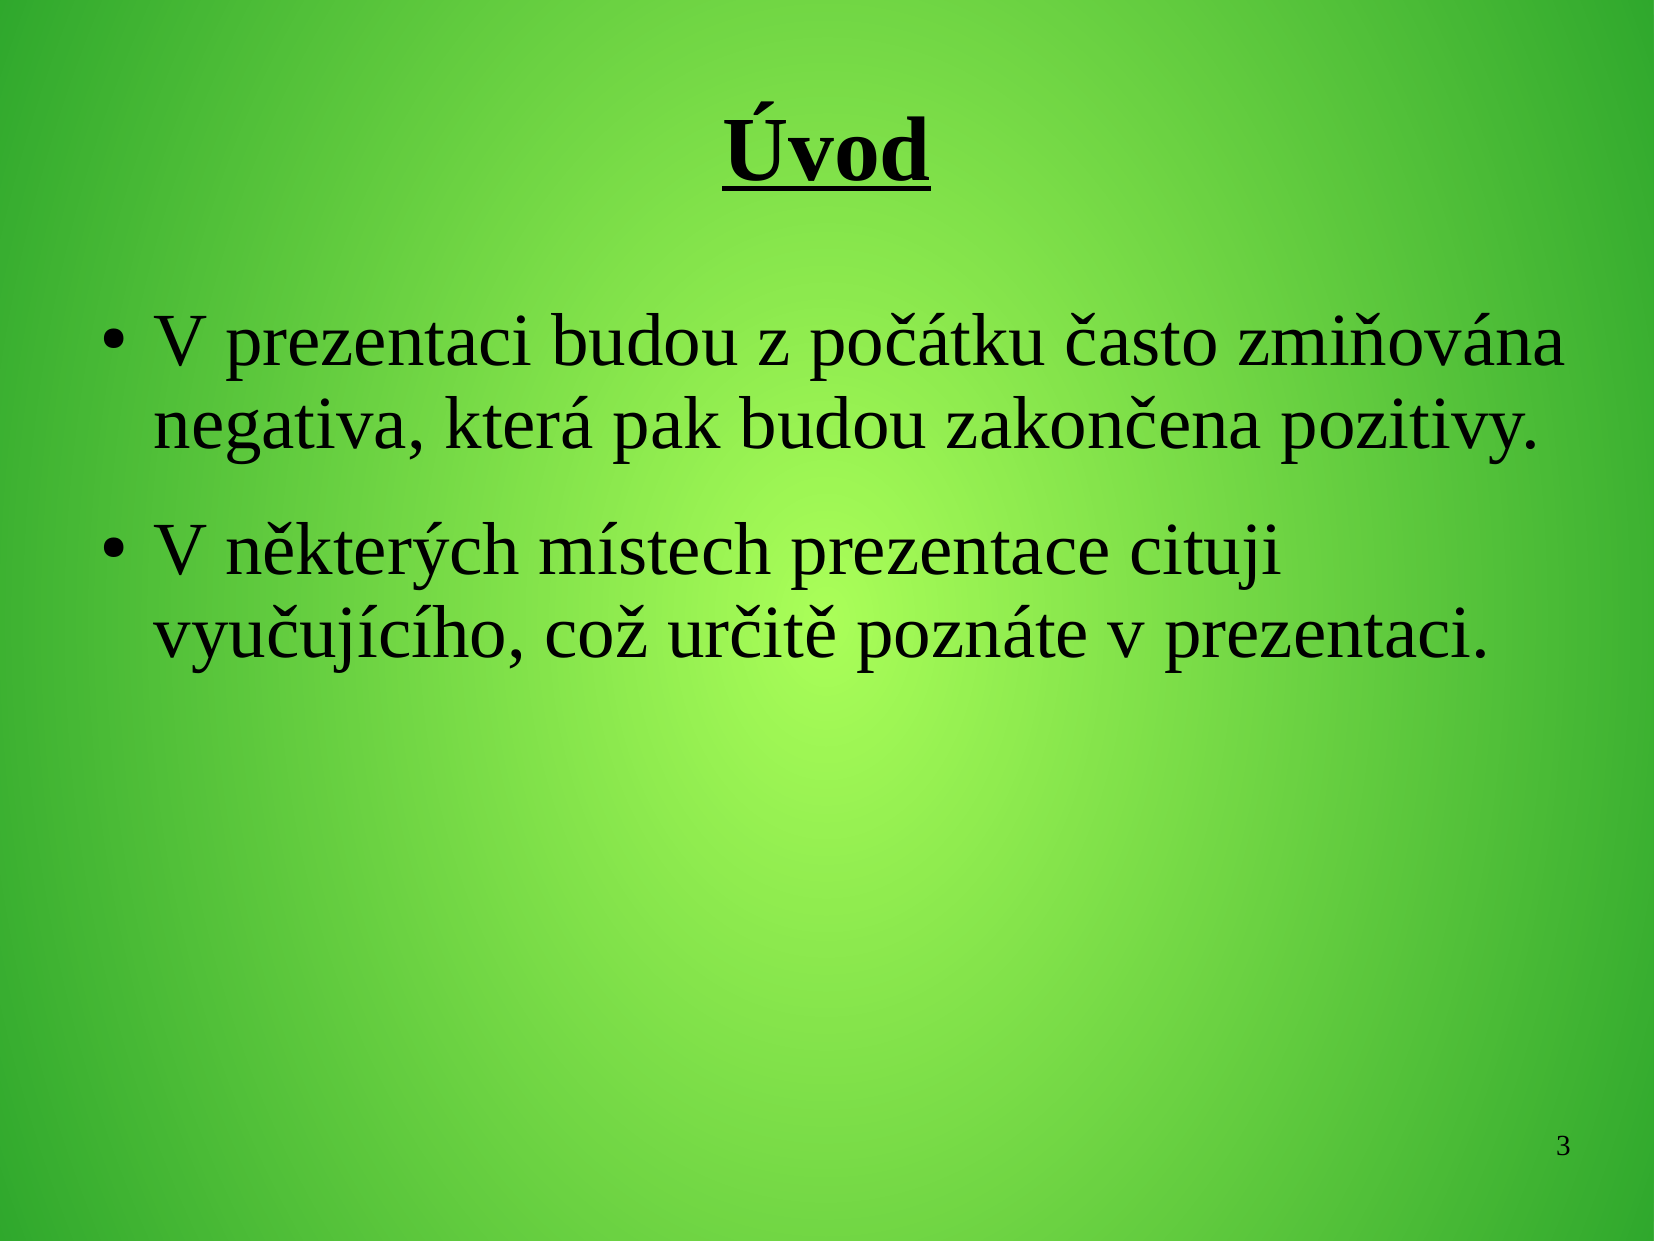

# Úvod
V prezentaci budou z počátku často zmiňována negativa, která pak budou zakončena pozitivy.
V některých místech prezentace cituji vyučujícího, což určitě poznáte v prezentaci.
3